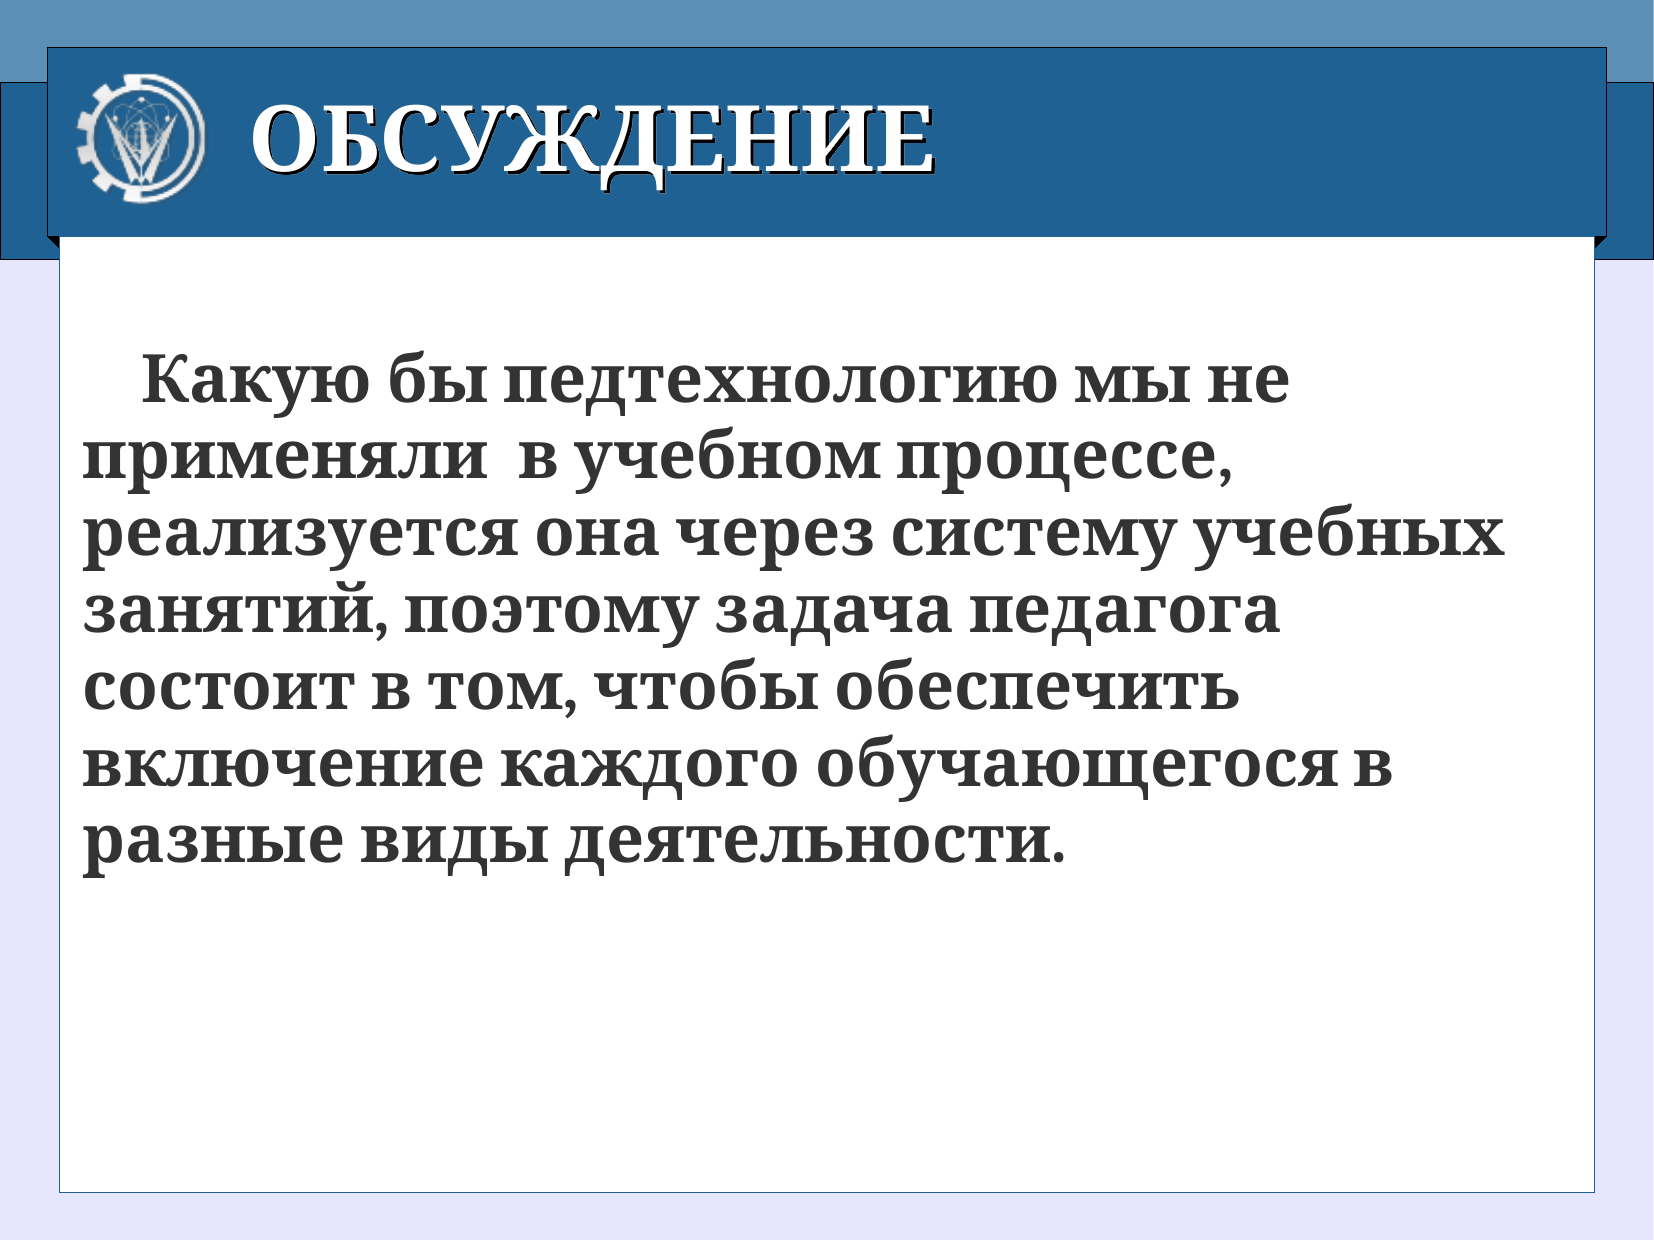

# ОБСУЖДЕНИЕ
Какую бы педтехнологию мы не применяли  в учебном процессе, реализуется она через систему учебных занятий, поэтому задача педагога состоит в том, чтобы обеспечить включение каждого обучающегося в разные виды деятельности.